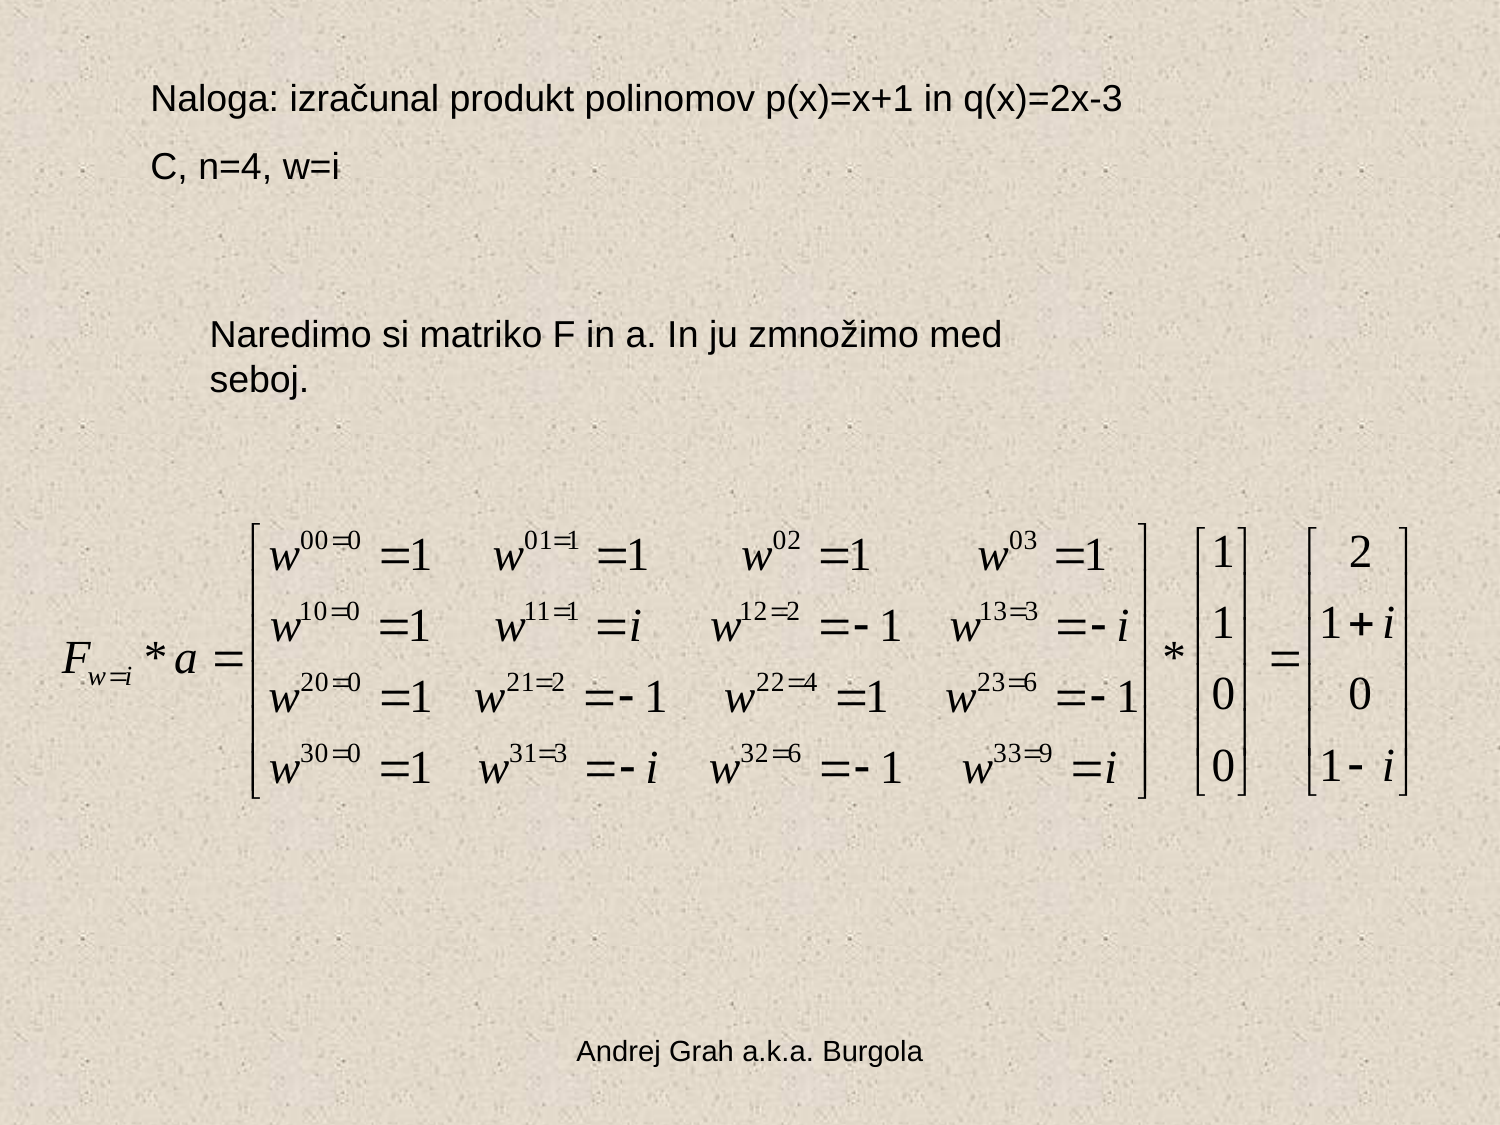

Naloga: izračunal produkt polinomov p(x)=x+1 in q(x)=2x-3
C, n=4, w=i
Naredimo si matriko F in a. In ju zmnožimo med seboj.
Andrej Grah a.k.a. Burgola